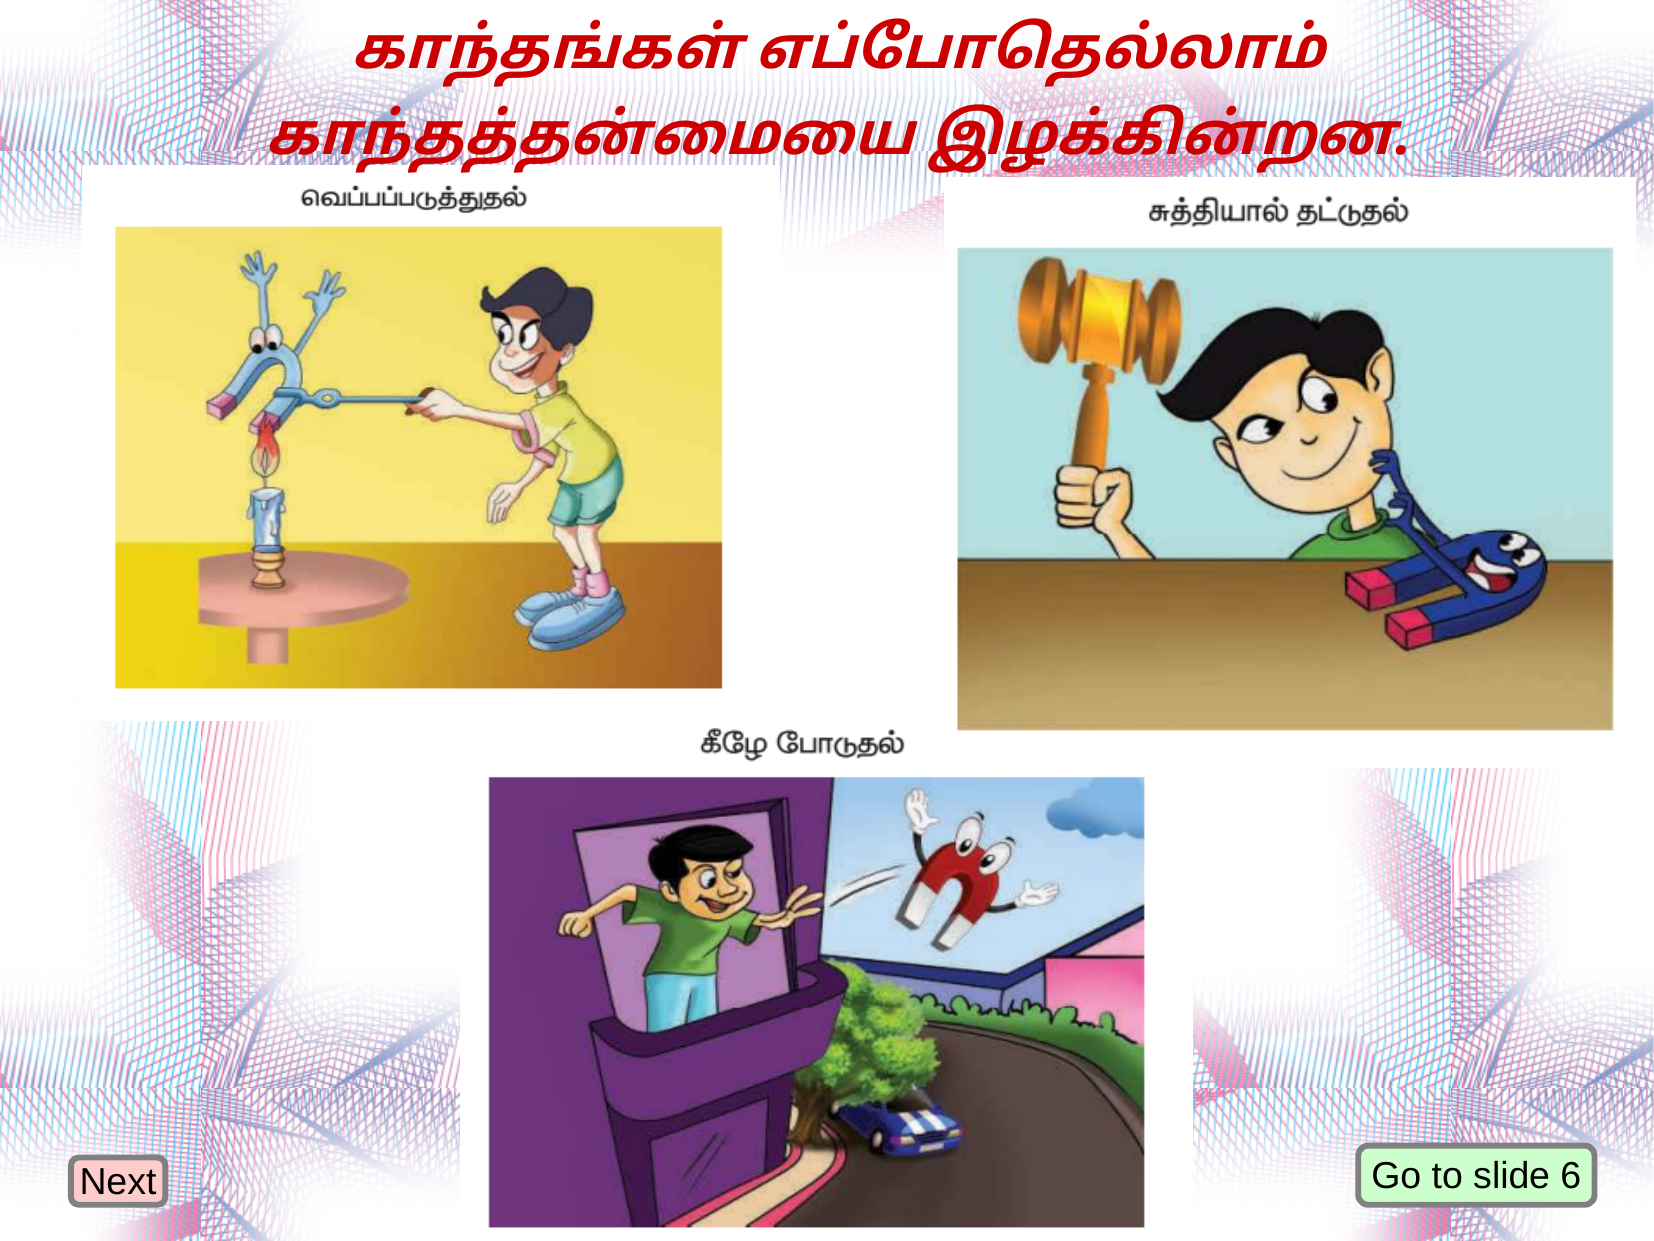

# காந்தங்கள் எப்போதெல்லாம் காந்தத்தன்மையை இழக்கின்றன.
Go to slide 6
Next